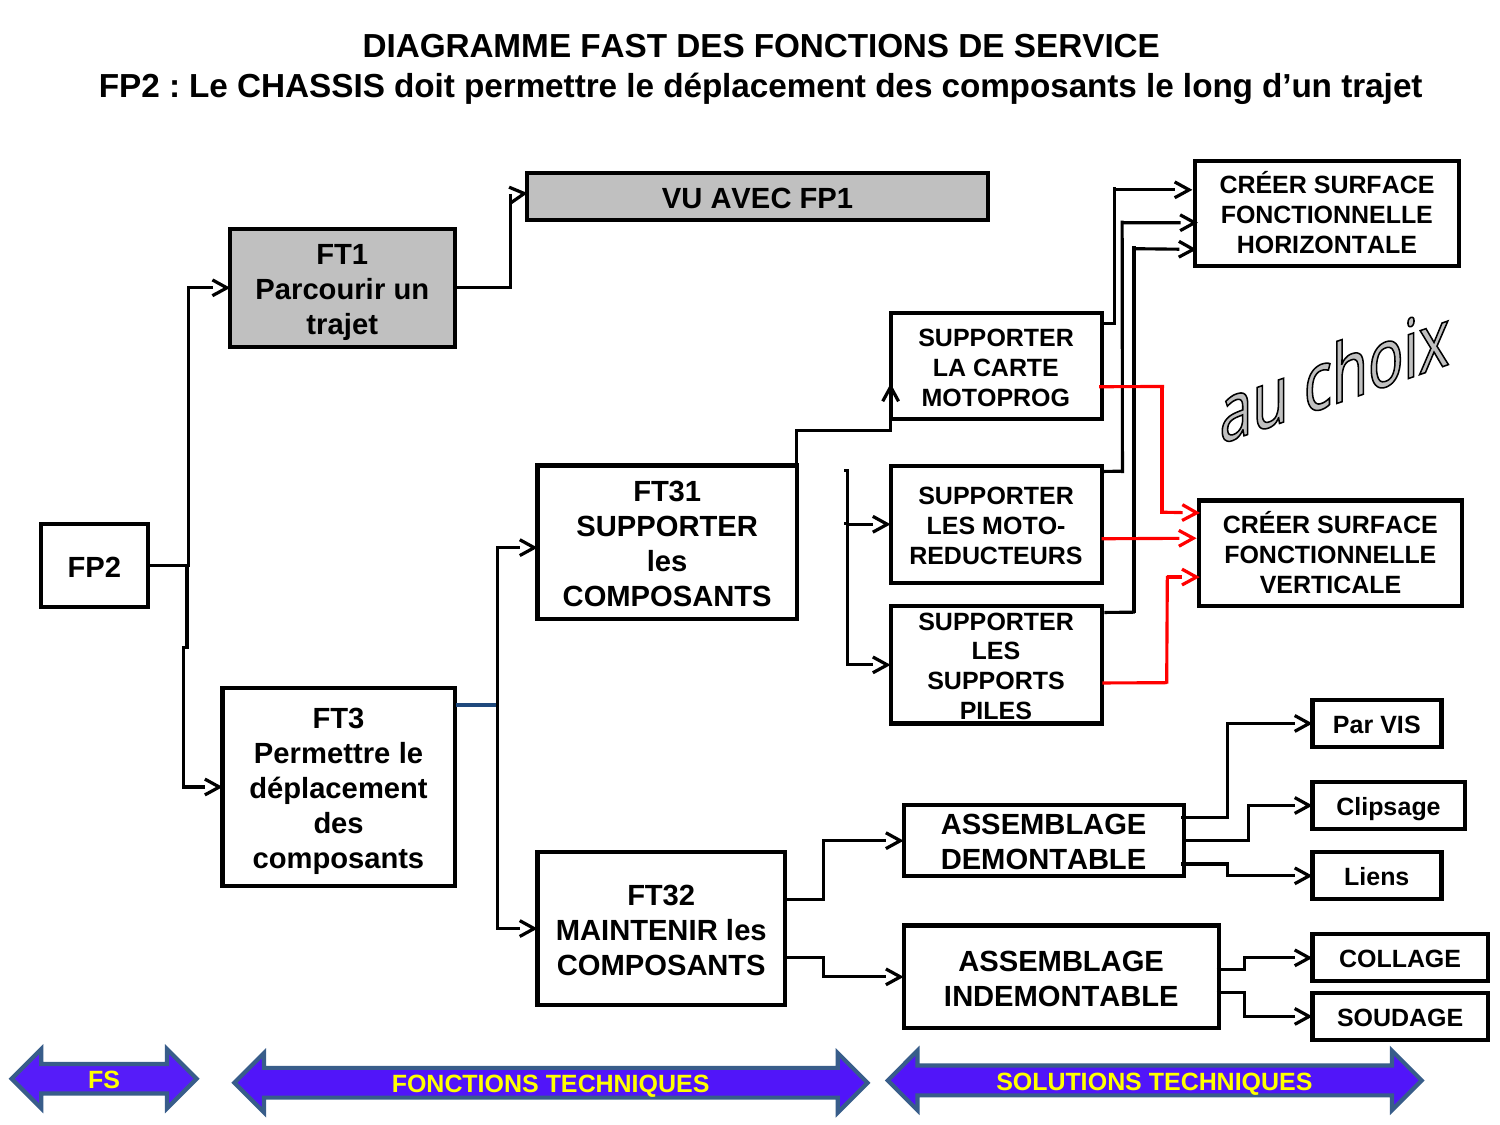

# DIAGRAMME FAST DES FONCTIONS DE SERVICE FP2 : Le CHASSIS doit permettre le déplacement des composants le long d’un trajet
CRÉER SURFACE FONCTIONNELLE HORIZONTALE
VU AVEC FP1
FT1
Parcourir un trajet
au choix
SUPPORTER LA CARTE MOTOPROG
FT31
SUPPORTER les COMPOSANTS
SUPPORTER LES MOTO-REDUCTEURS
CRÉER SURFACE FONCTIONNELLE VERTICALE
FP2
SUPPORTER LES SUPPORTS PILES
FT3
Permettre le déplacement des composants
Par VIS
Clipsage
ASSEMBLAGE DEMONTABLE
FT32
MAINTENIR les COMPOSANTS
Liens
ASSEMBLAGE INDEMONTABLE
COLLAGE
SOUDAGE
FS
SOLUTIONS TECHNIQUES
FONCTIONS TECHNIQUES